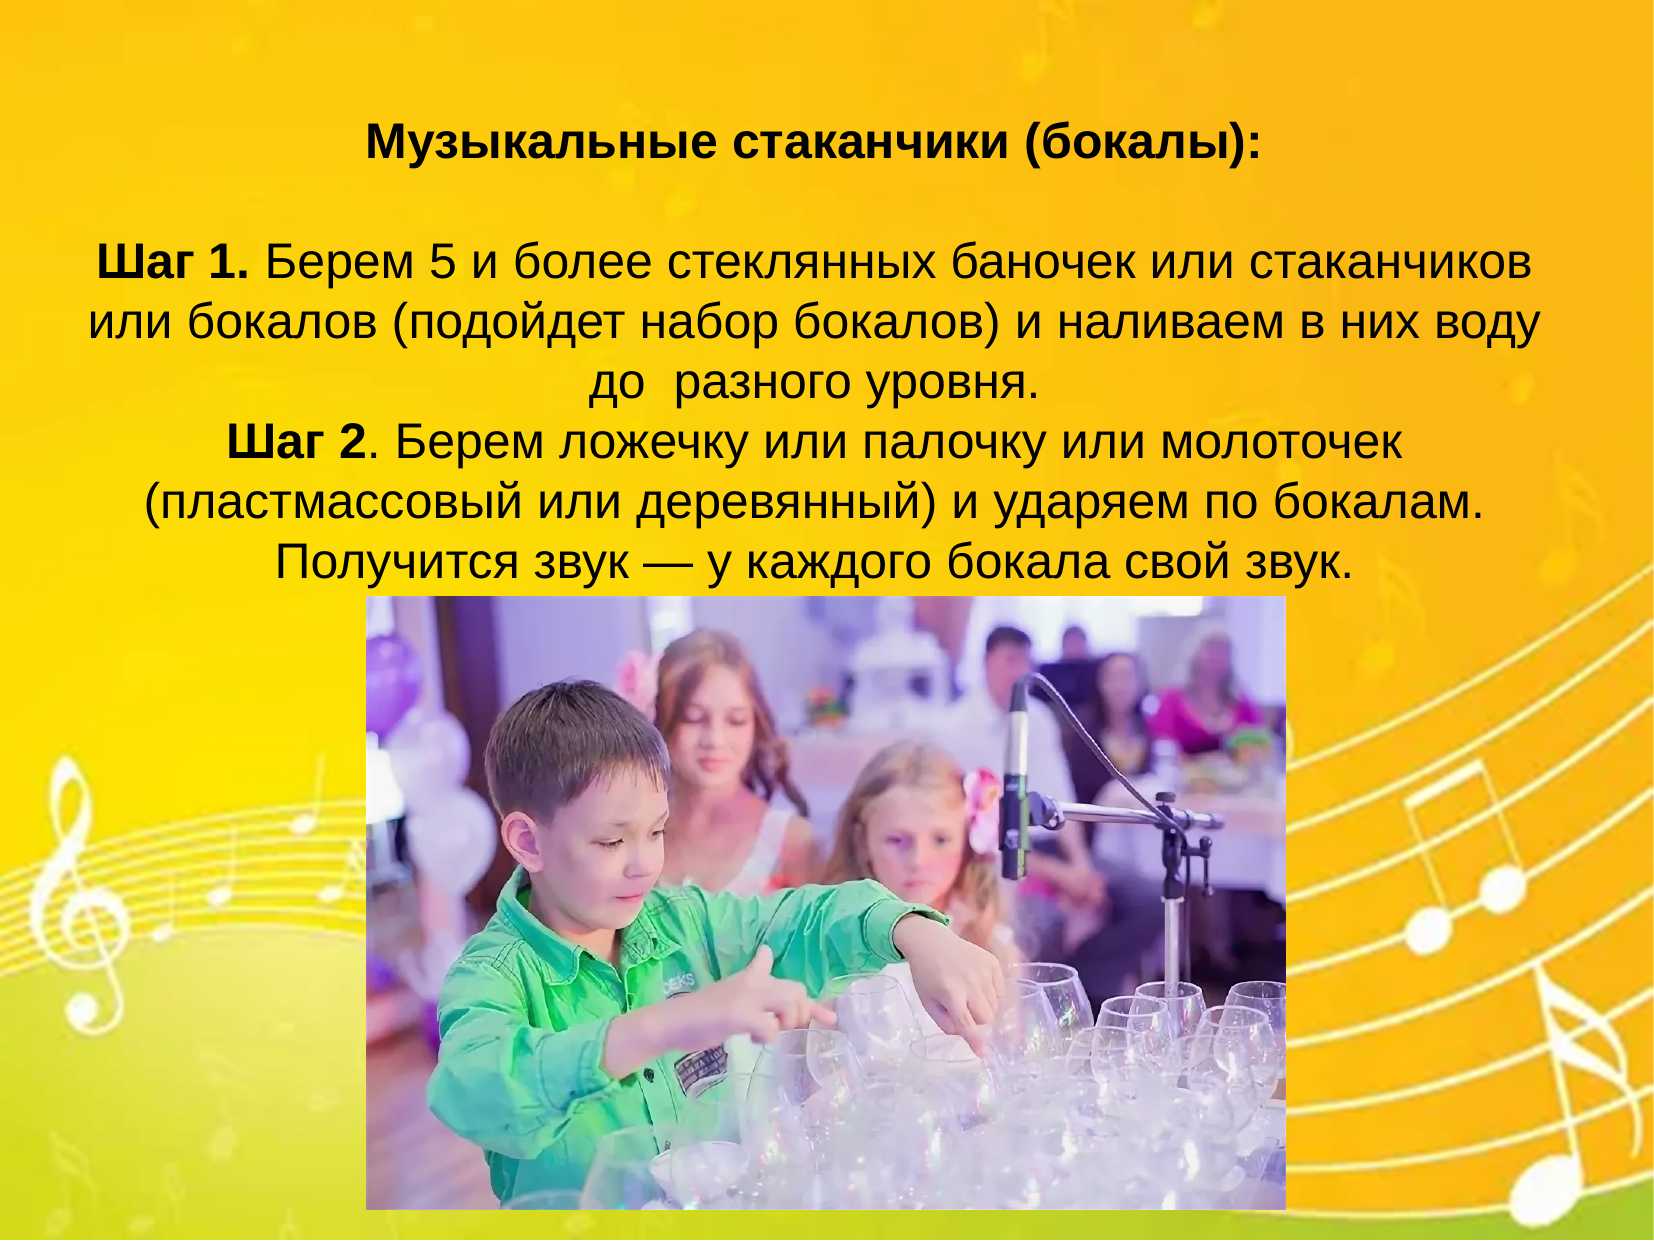

# Музыкальные стаканчики (бокалы): Шаг 1. Берем 5 и более стеклянных баночек или стаканчиков или бокалов (подойдет набор бокалов) и наливаем в них воду до разного уровня. Шаг 2. Берем ложечку или палочку или молоточек (пластмассовый или деревянный) и ударяем по бокалам. Получится звук — у каждого бокала свой звук.